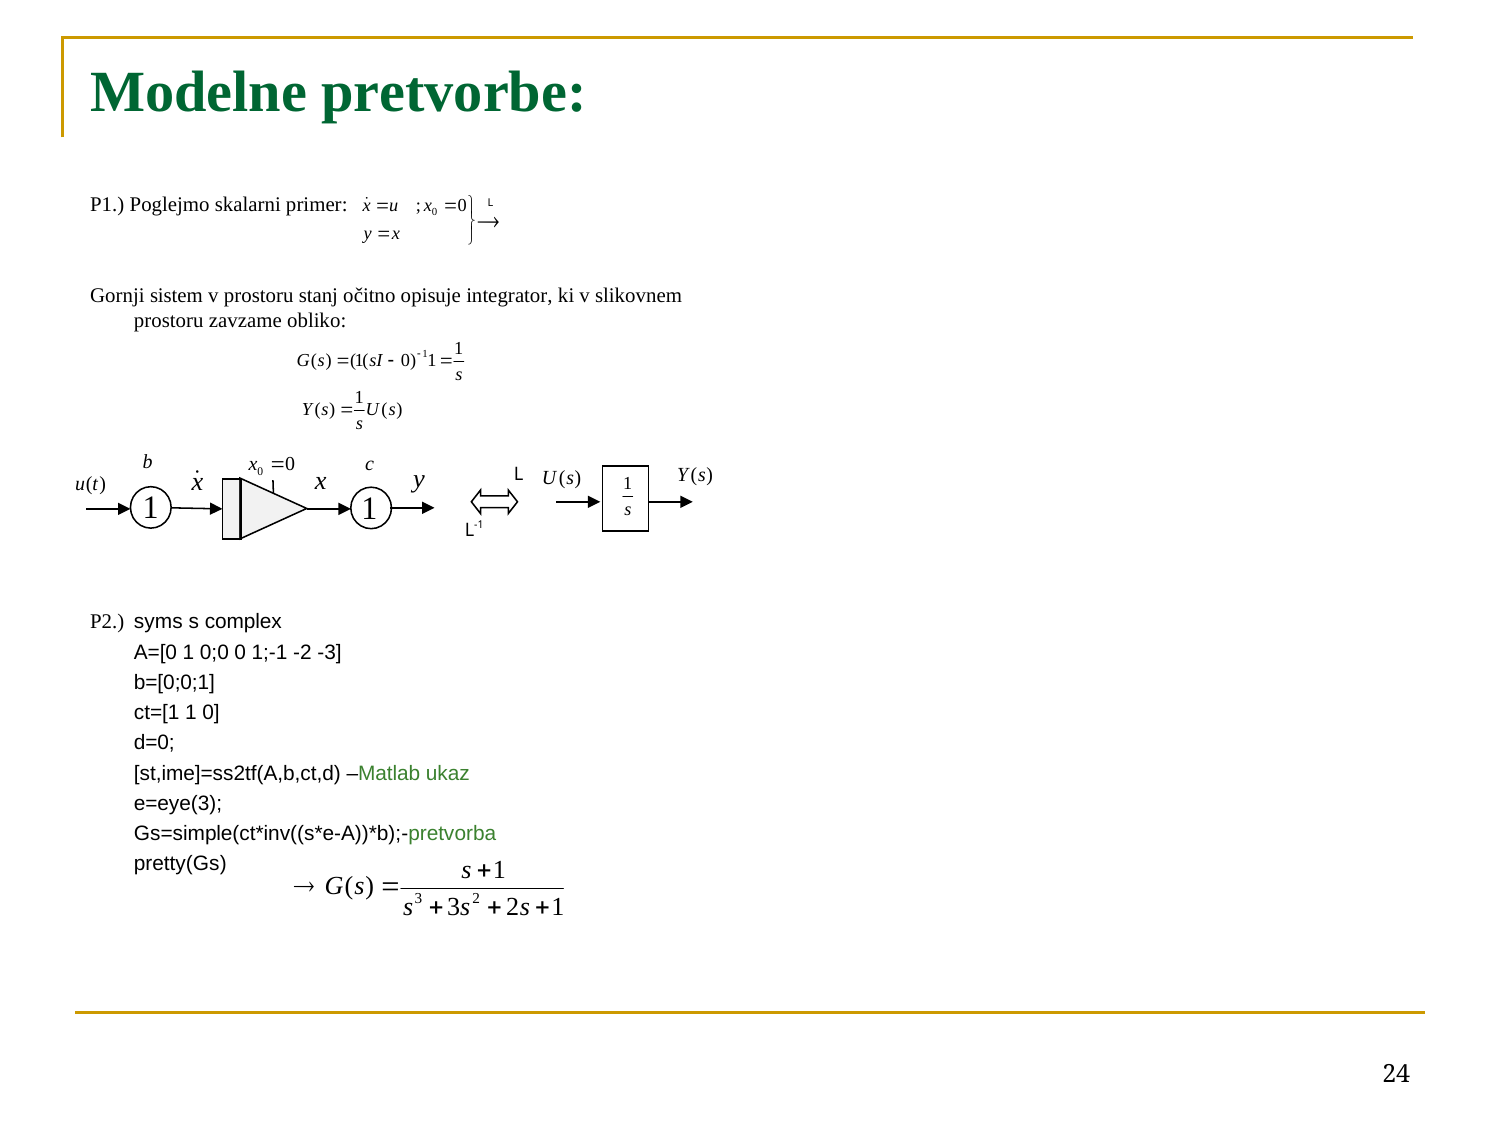

# Modelne pretvorbe:
P1.) Poglejmo skalarni primer:
Gornji sistem v prostoru stanj očitno opisuje integrator, ki v slikovnem prostoru zavzame obliko:
P2.) 	syms s complex
	A=[0 1 0;0 0 1;-1 -2 -3]
	b=[0;0;1]
	ct=[1 1 0]
	d=0;
	[st,ime]=ss2tf(A,b,ct,d) –Matlab ukaz
	e=eye(3);
	Gs=simple(ct*inv((s*e-A))*b);-pretvorba
	pretty(Gs)